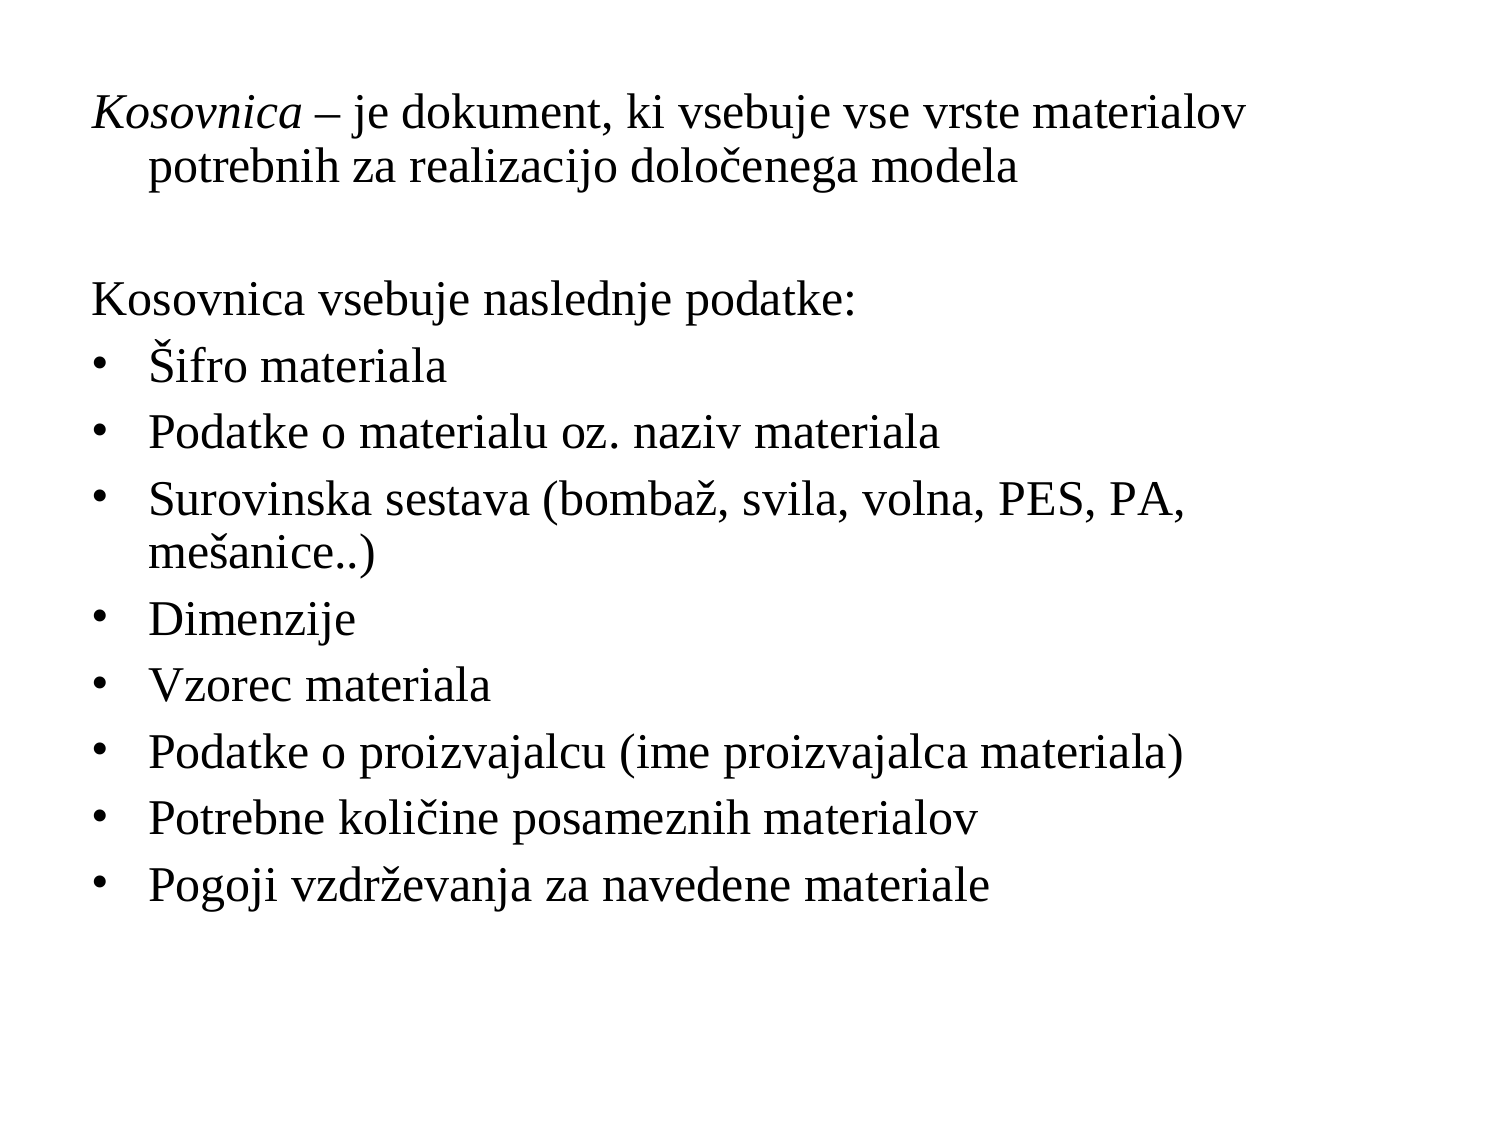

# Kosovnica – je dokument, ki vsebuje vse vrste materialov potrebnih za realizacijo določenega modela
Kosovnica vsebuje naslednje podatke:
Šifro materiala
Podatke o materialu oz. naziv materiala
Surovinska sestava (bombaž, svila, volna, PES, PA, mešanice..)
Dimenzije
Vzorec materiala
Podatke o proizvajalcu (ime proizvajalca materiala)
Potrebne količine posameznih materialov
Pogoji vzdrževanja za navedene materiale